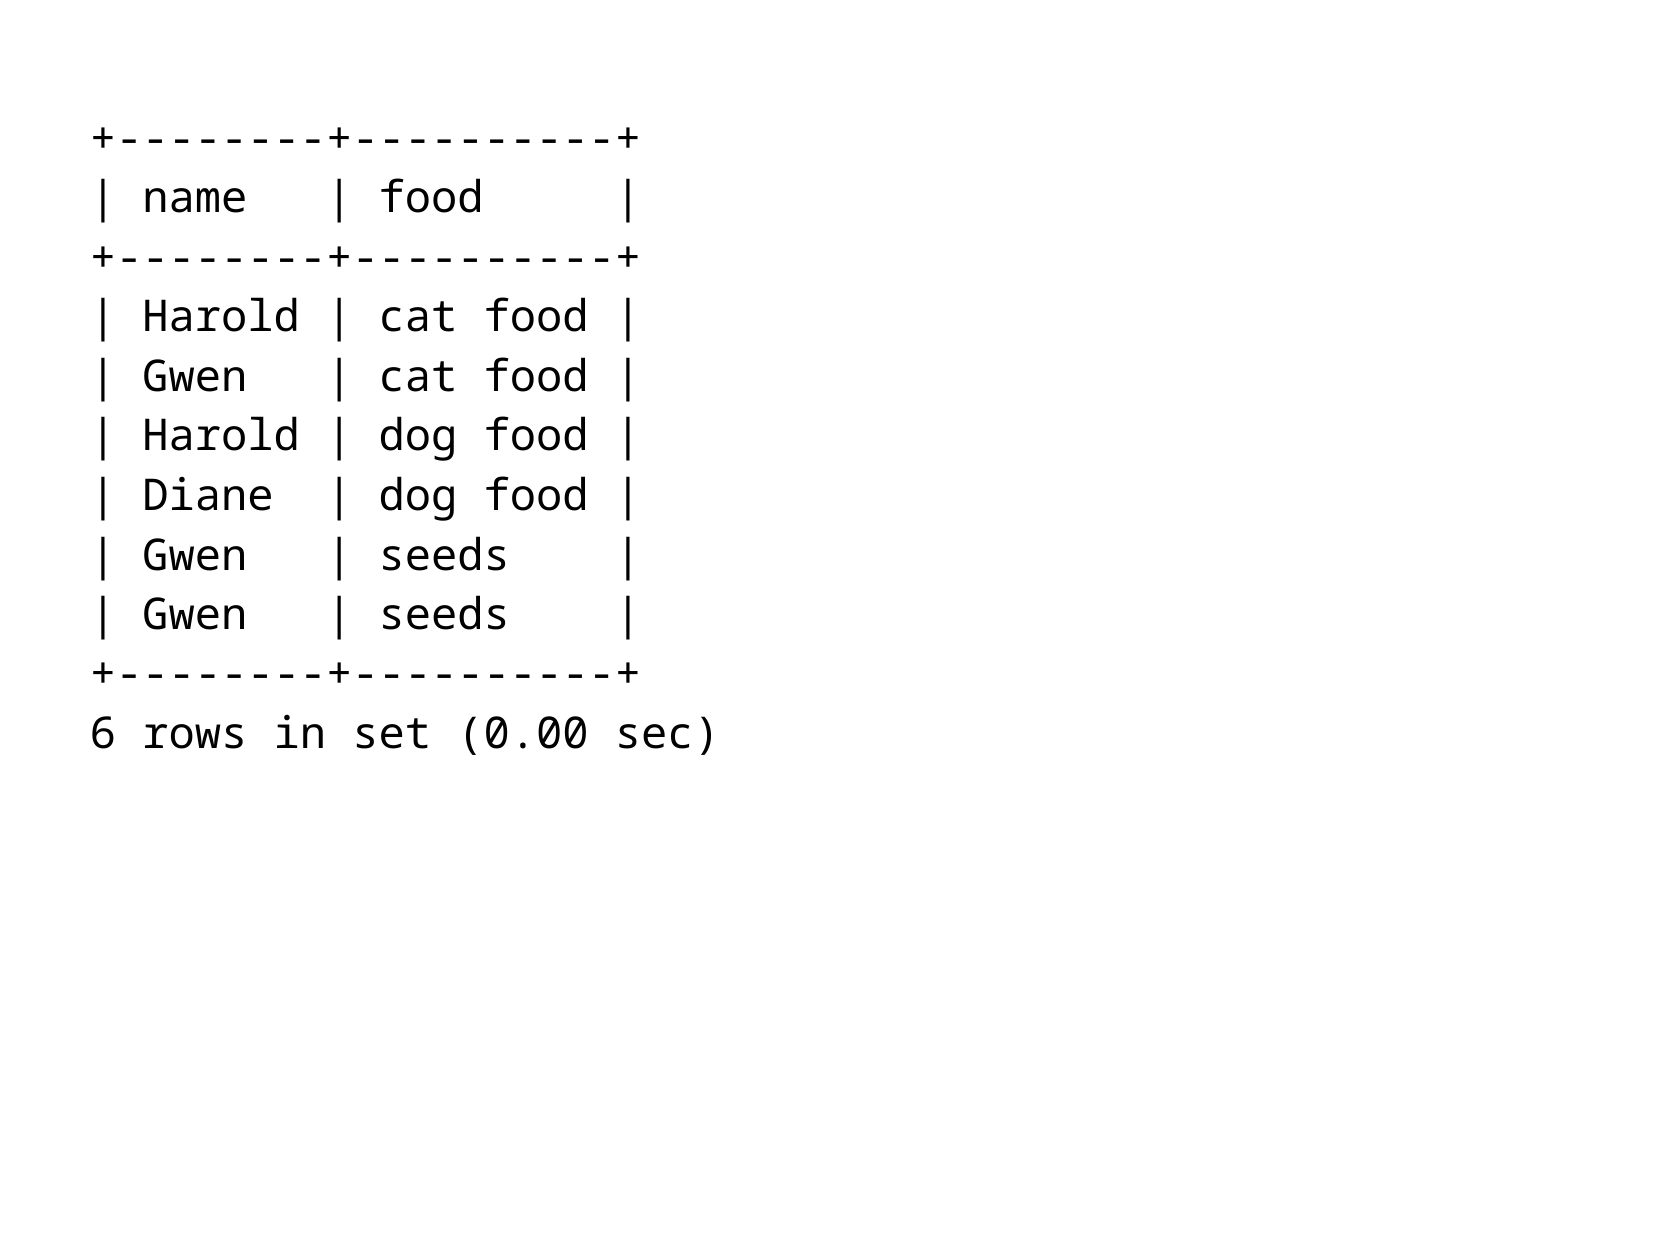

+--------+----------+
| name | food |
+--------+----------+
| Harold | cat food |
| Gwen | cat food |
| Harold | dog food |
| Diane | dog food |
| Gwen | seeds |
| Gwen | seeds |
+--------+----------+
6 rows in set (0.00 sec)